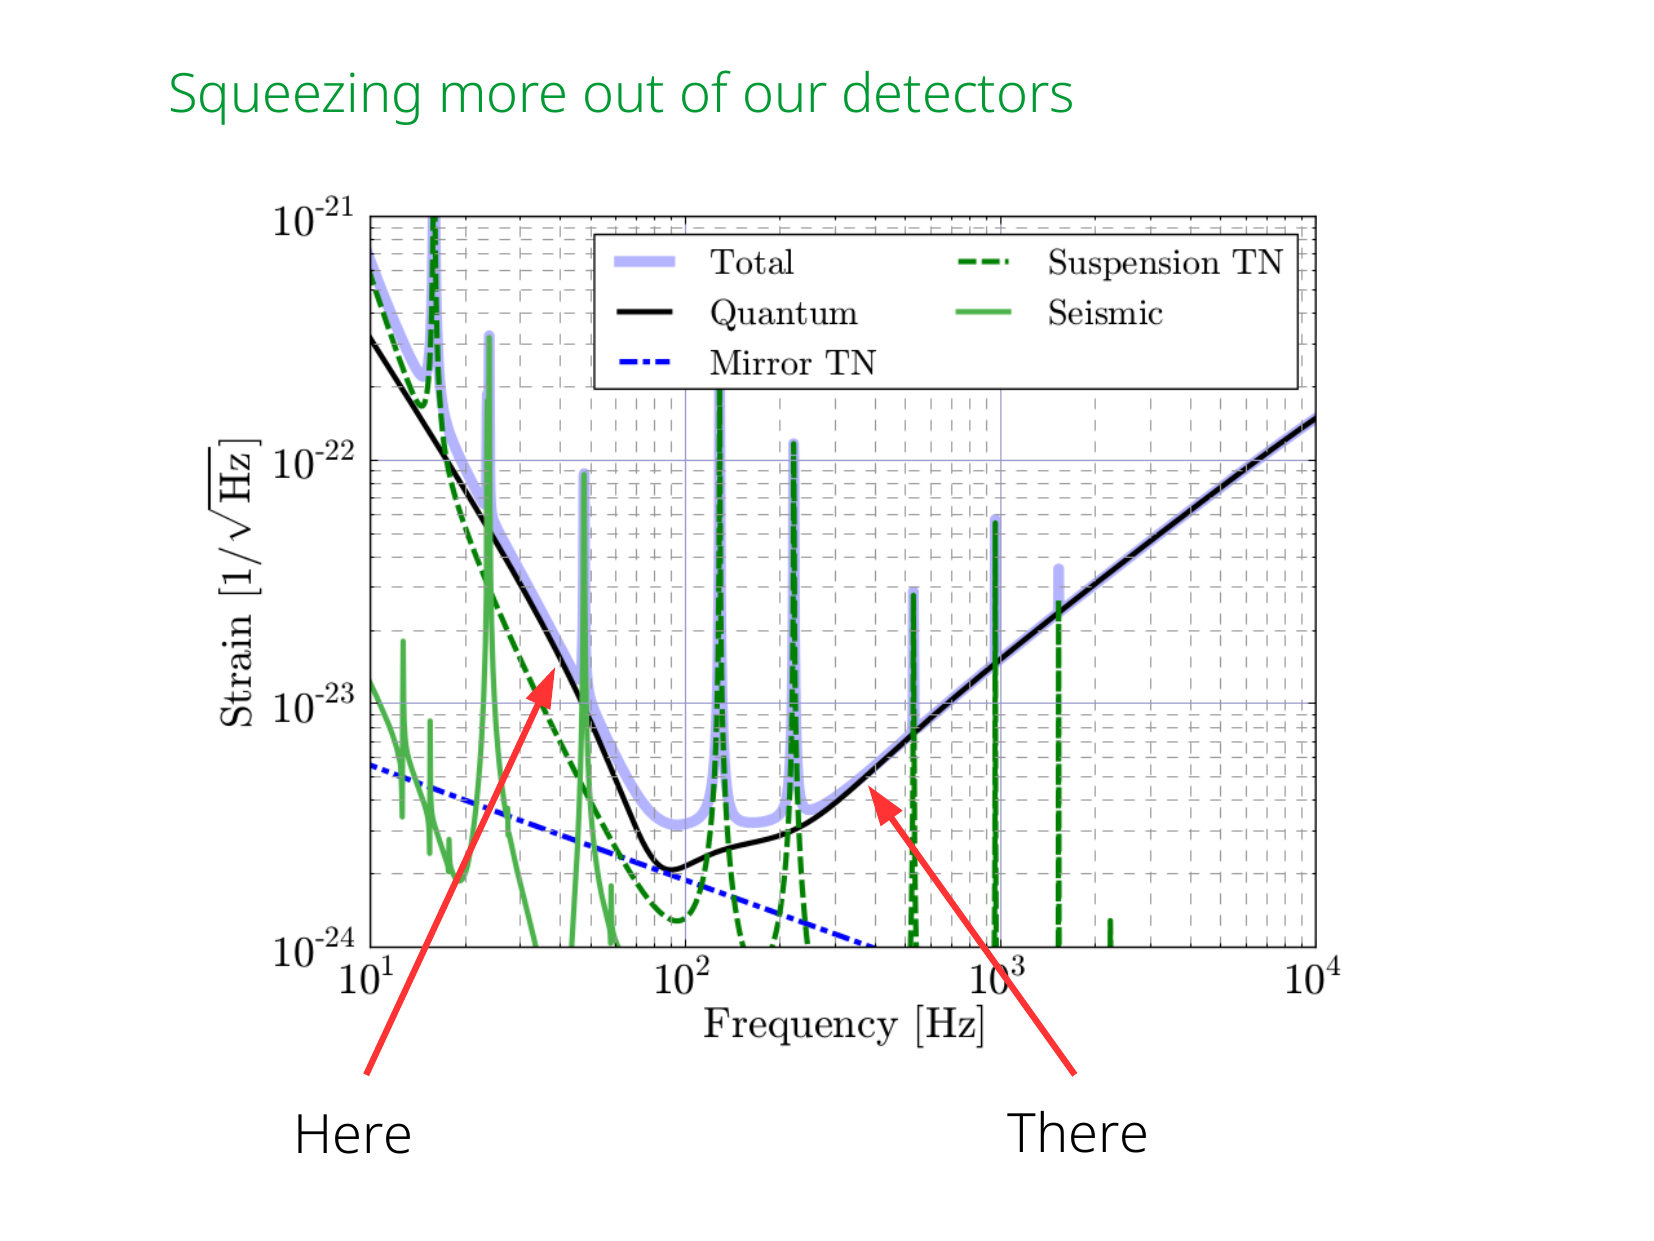

Squeezing more out of our detectors
There
Here